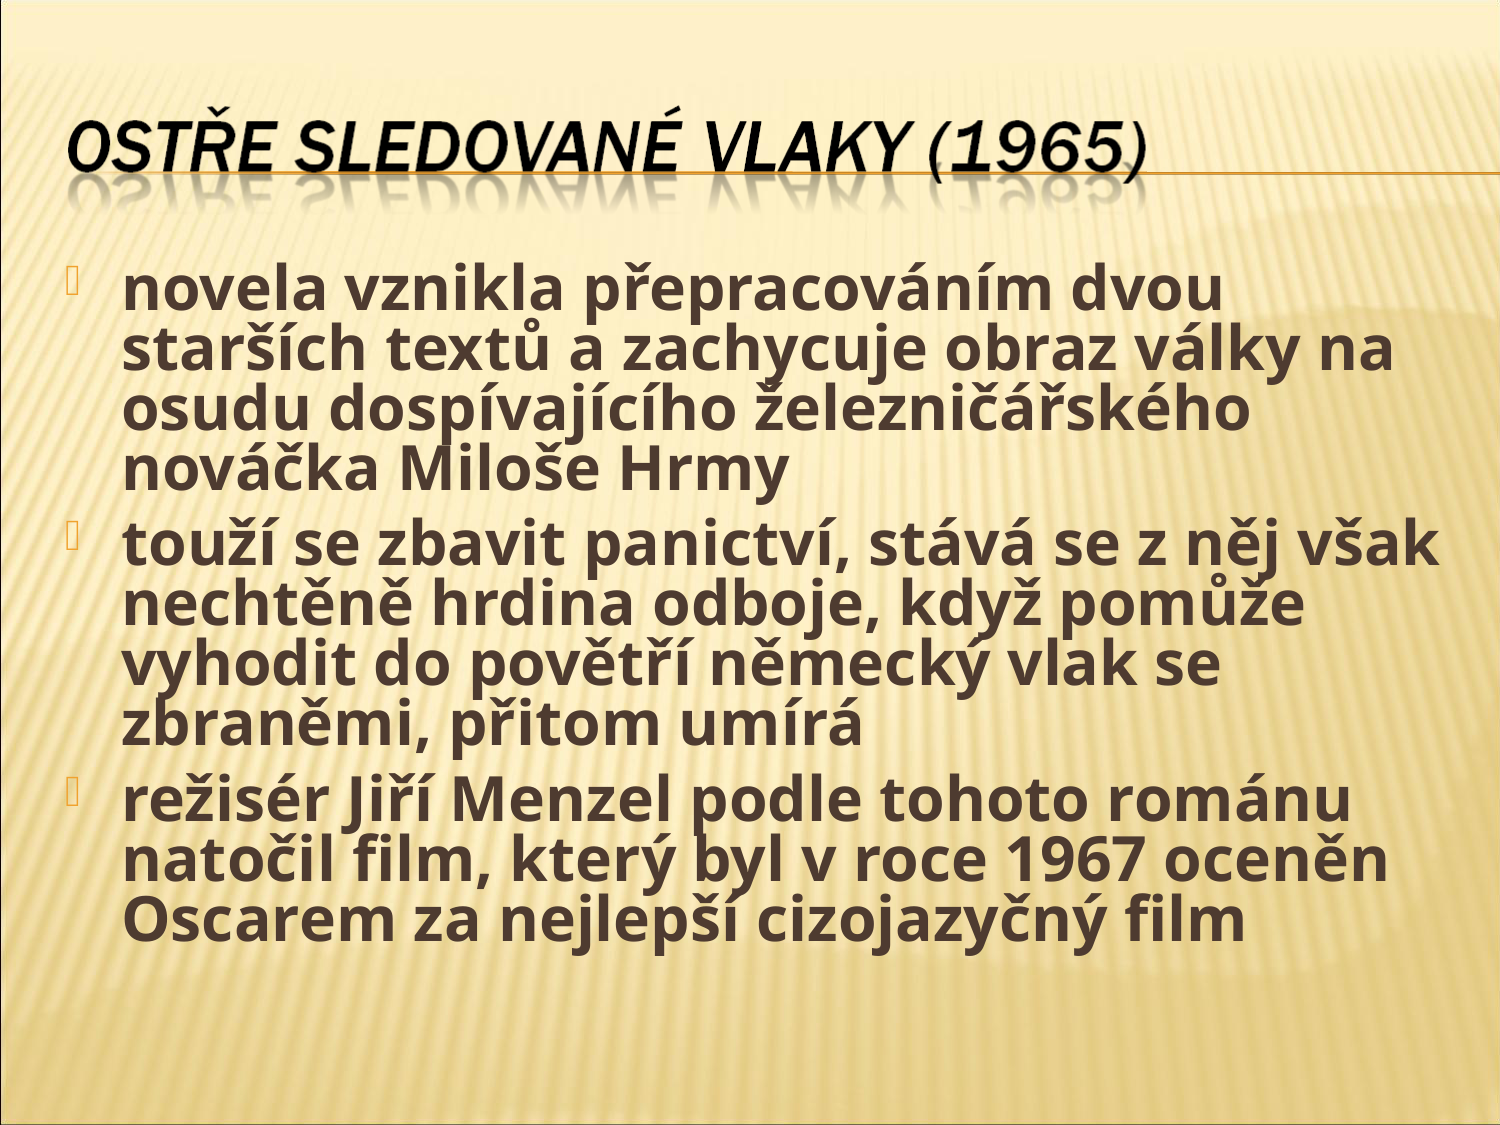

# novela vznikla přepracováním dvou starších textů a zachycuje obraz války na osudu dospívajícího železničářského nováčka Miloše Hrmy
touží se zbavit panictví, stává se z něj však nechtěně hrdina odboje, když pomůže vyhodit do povětří německý vlak se zbraněmi, přitom umírá
režisér Jiří Menzel podle tohoto románu natočil film, který byl v roce 1967 oceněn Oscarem za nejlepší cizojazyčný film